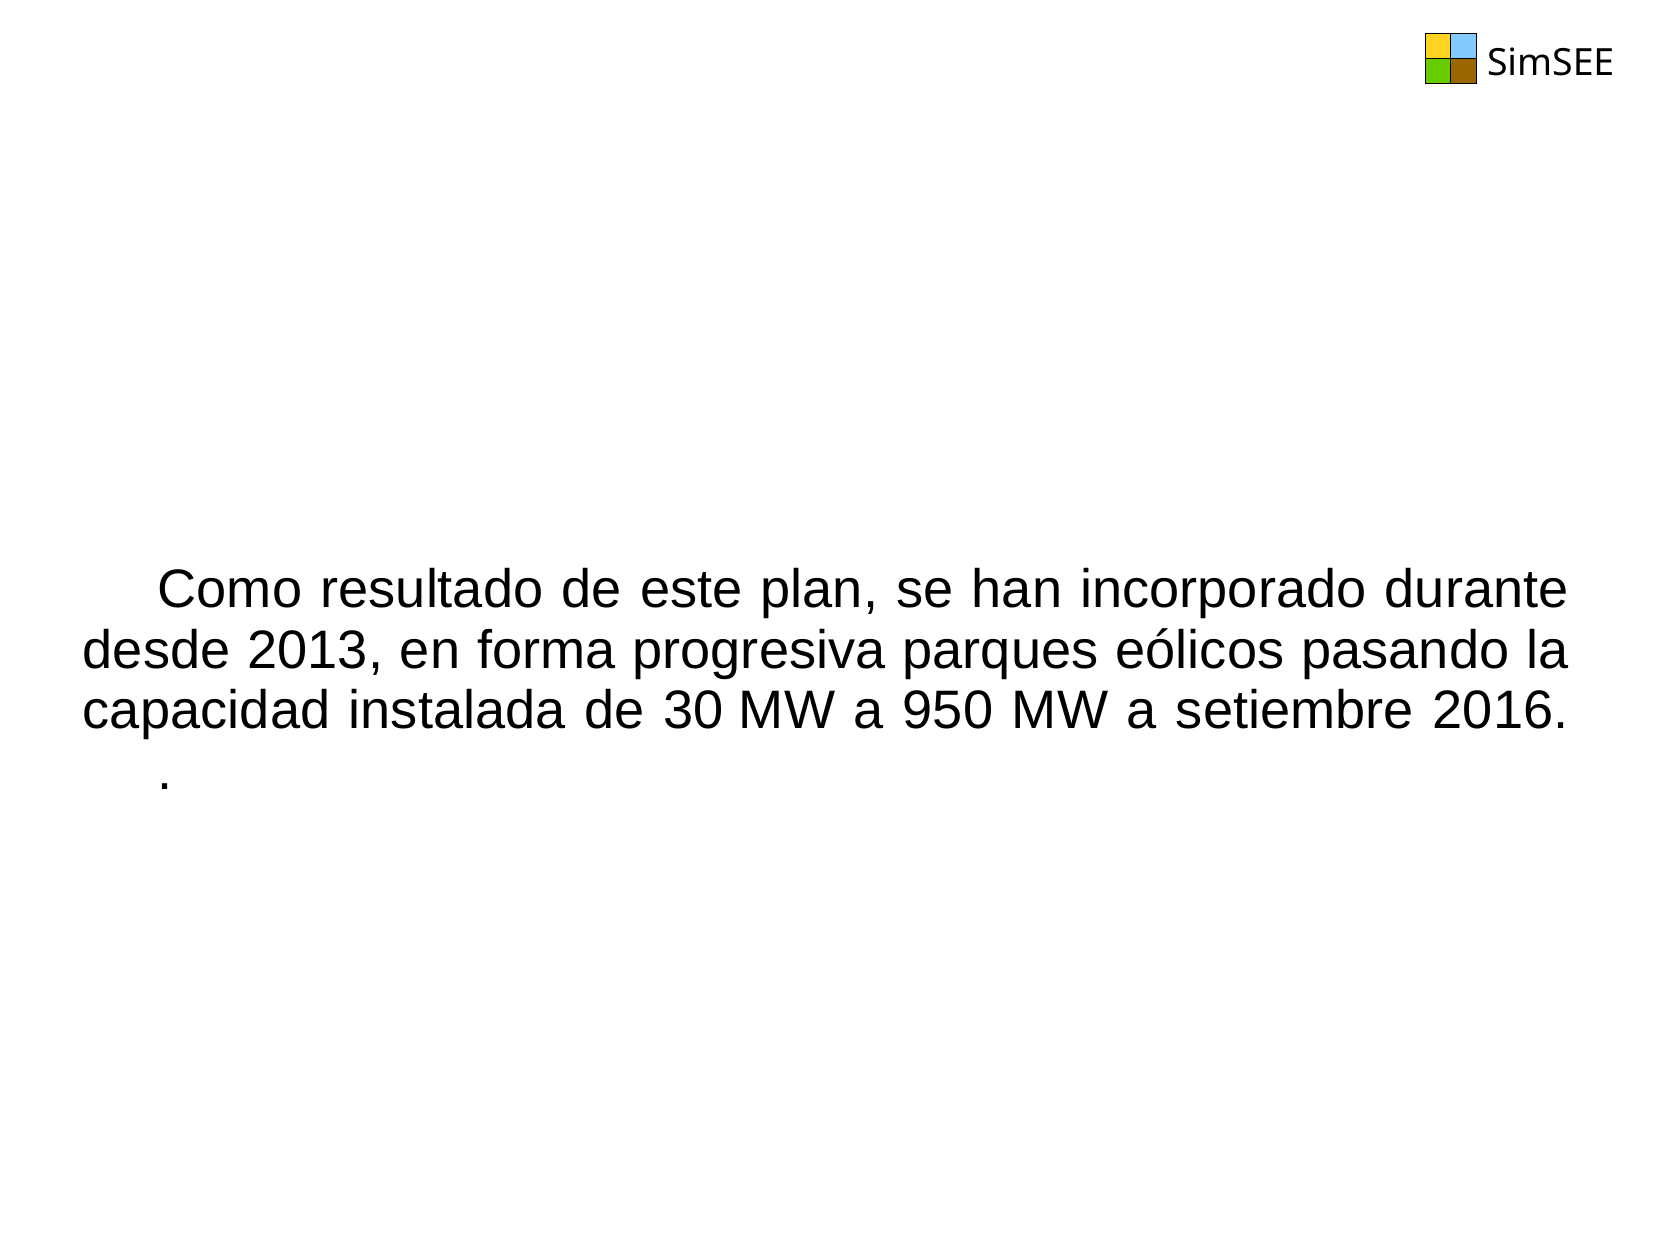

# Como resultado de este plan, se han incorporado durante desde 2013, en forma progresiva parques eólicos pasando la capacidad instalada de 30 MW a 950 MW a setiembre 2016. 	.